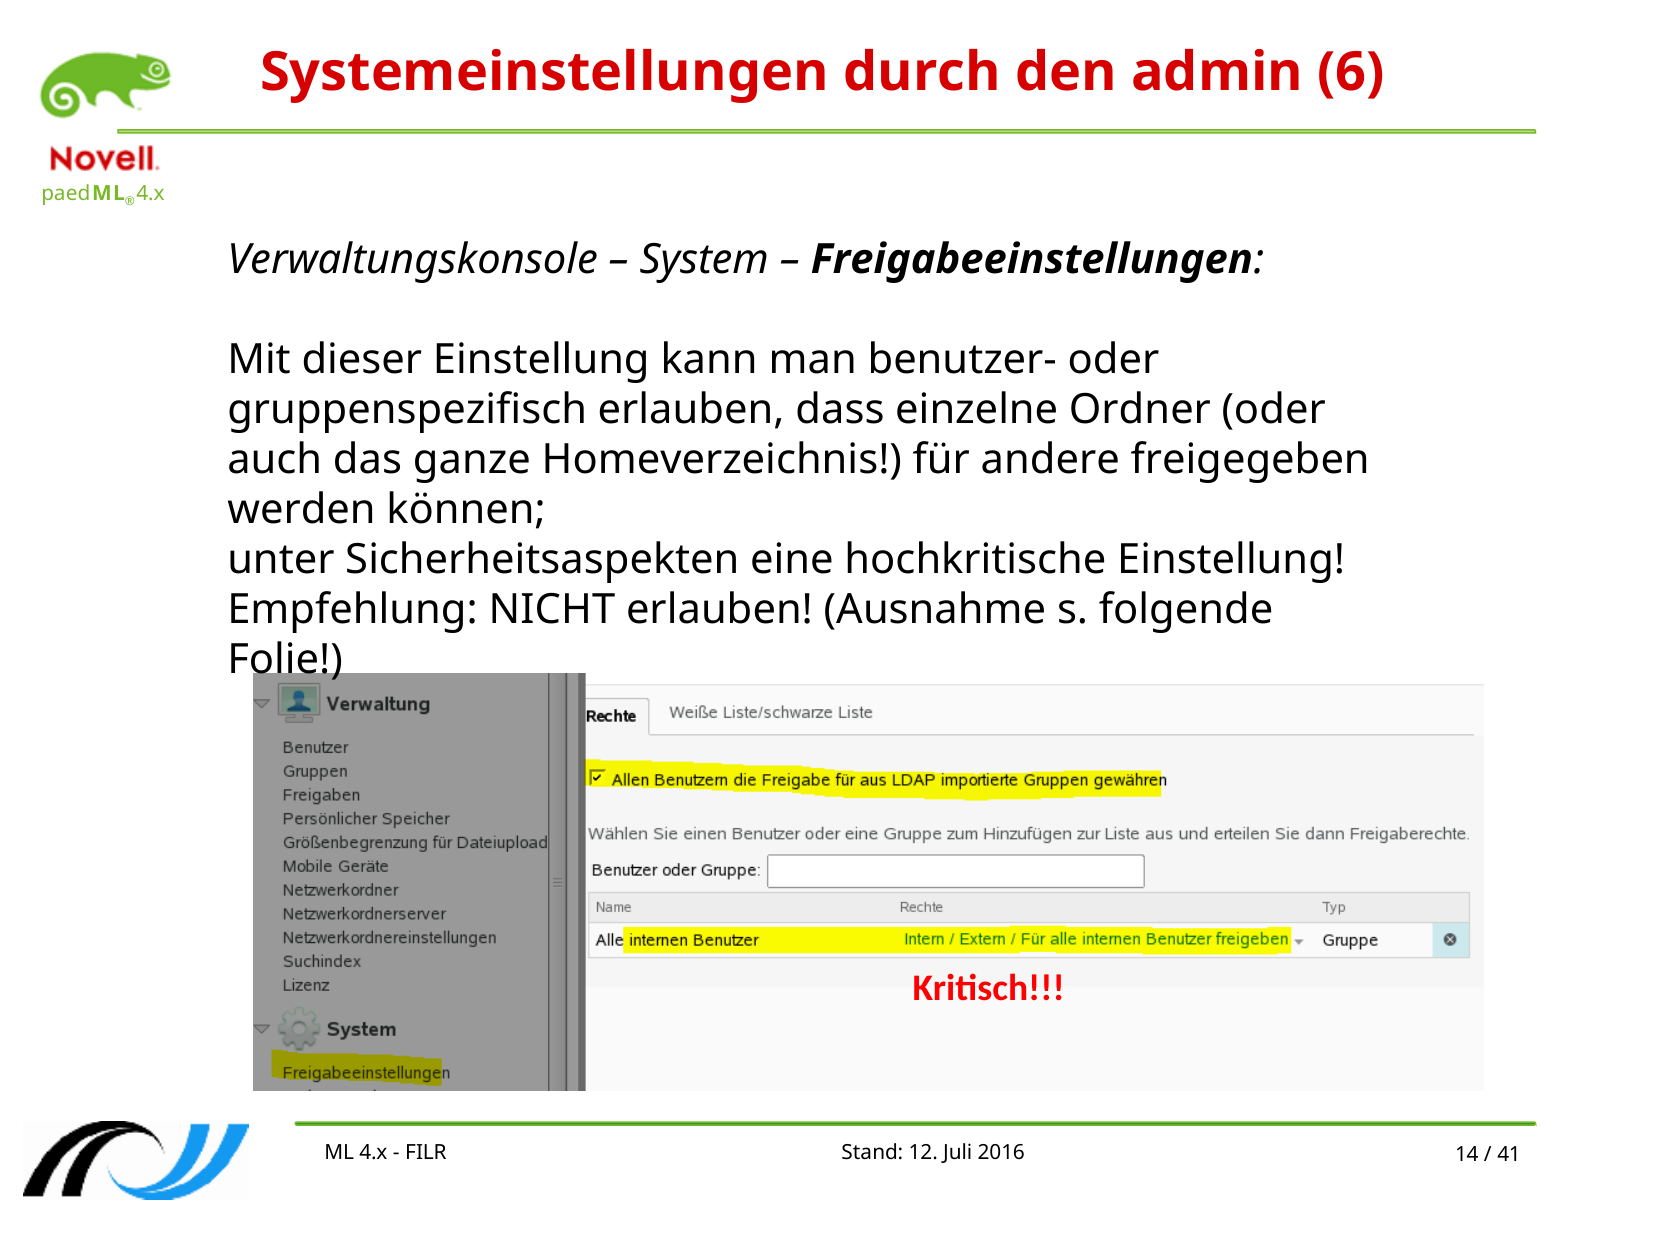

# Systemeinstellungen durch den admin (6)
Verwaltungskonsole – System – Freigabeeinstellungen:
Mit dieser Einstellung kann man benutzer- oder gruppenspezifisch erlauben, dass einzelne Ordner (oder auch das ganze Homeverzeichnis!) für andere freigegeben werden können;
unter Sicherheitsaspekten eine hochkritische Einstellung!
Empfehlung: NICHT erlauben! (Ausnahme s. folgende Folie!)
Kritisch!!!
ML 4.x - FILR
12. Juli 2016
14